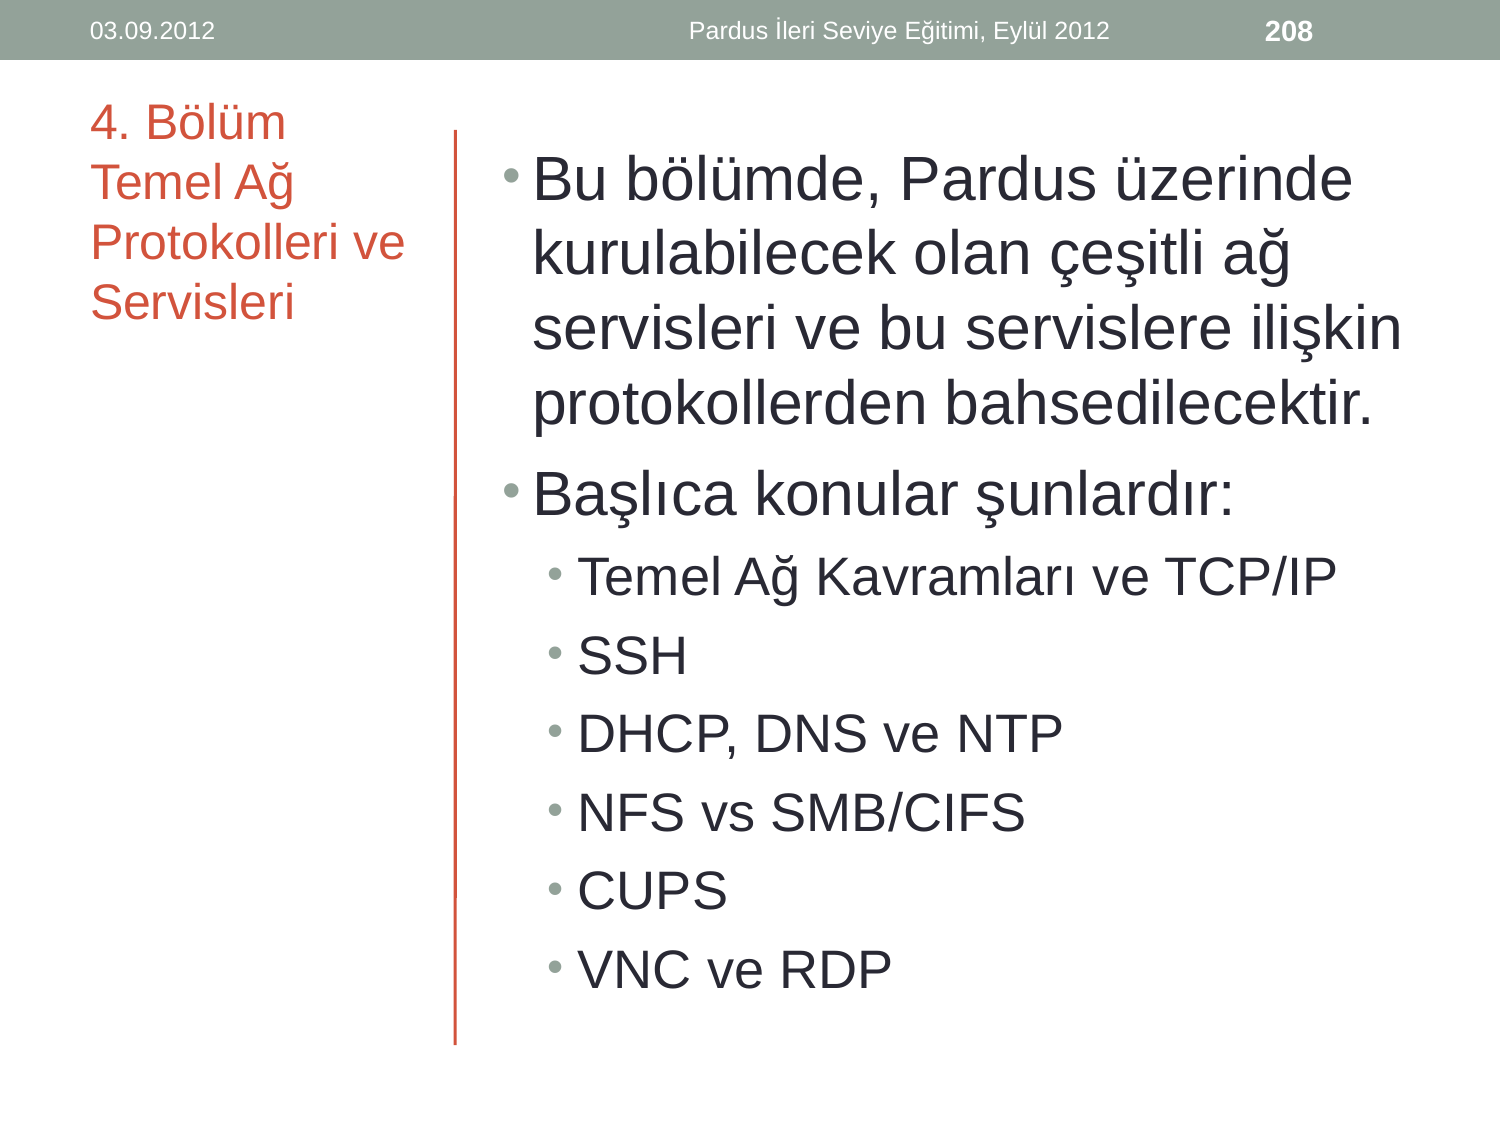

03.09.2012
Pardus İleri Seviye Eğitimi, Eylül 2012
# 4. Bölüm Temel Ağ Protokolleri ve Servisleri
Bu bölümde, Pardus üzerinde kurulabilecek olan çeşitli ağ servisleri ve bu servislere ilişkin protokollerden bahsedilecektir.
Başlıca konular şunlardır:
Temel Ağ Kavramları ve TCP/IP
SSH
DHCP, DNS ve NTP
NFS vs SMB/CIFS
CUPS
VNC ve RDP